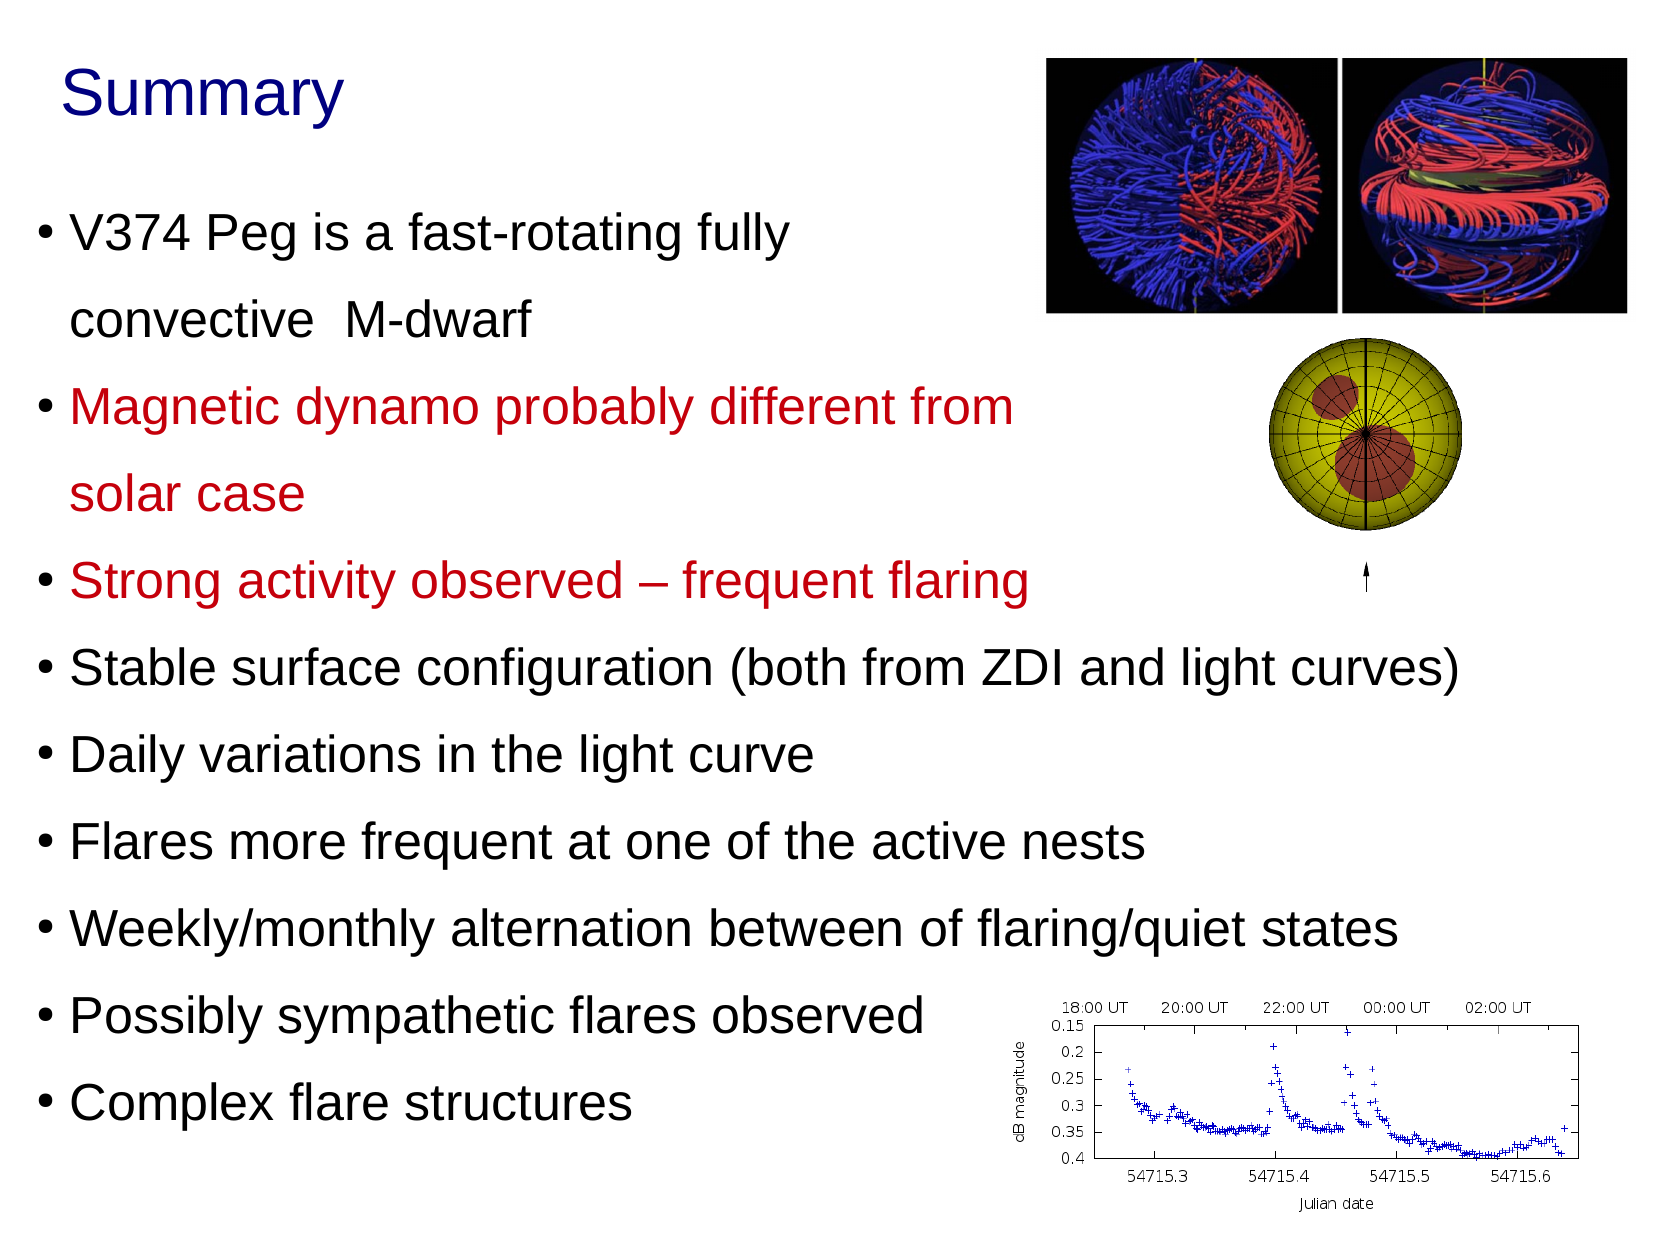

Summary
 V374 Peg is a fast-rotating fully
 convective M-dwarf
 Magnetic dynamo probably different from
 solar case
 Strong activity observed – frequent flaring
 Stable surface configuration (both from ZDI and light curves)
 Daily variations in the light curve
 Flares more frequent at one of the active nests
 Weekly/monthly alternation between of flaring/quiet states
 Possibly sympathetic flares observed
 Complex flare structures